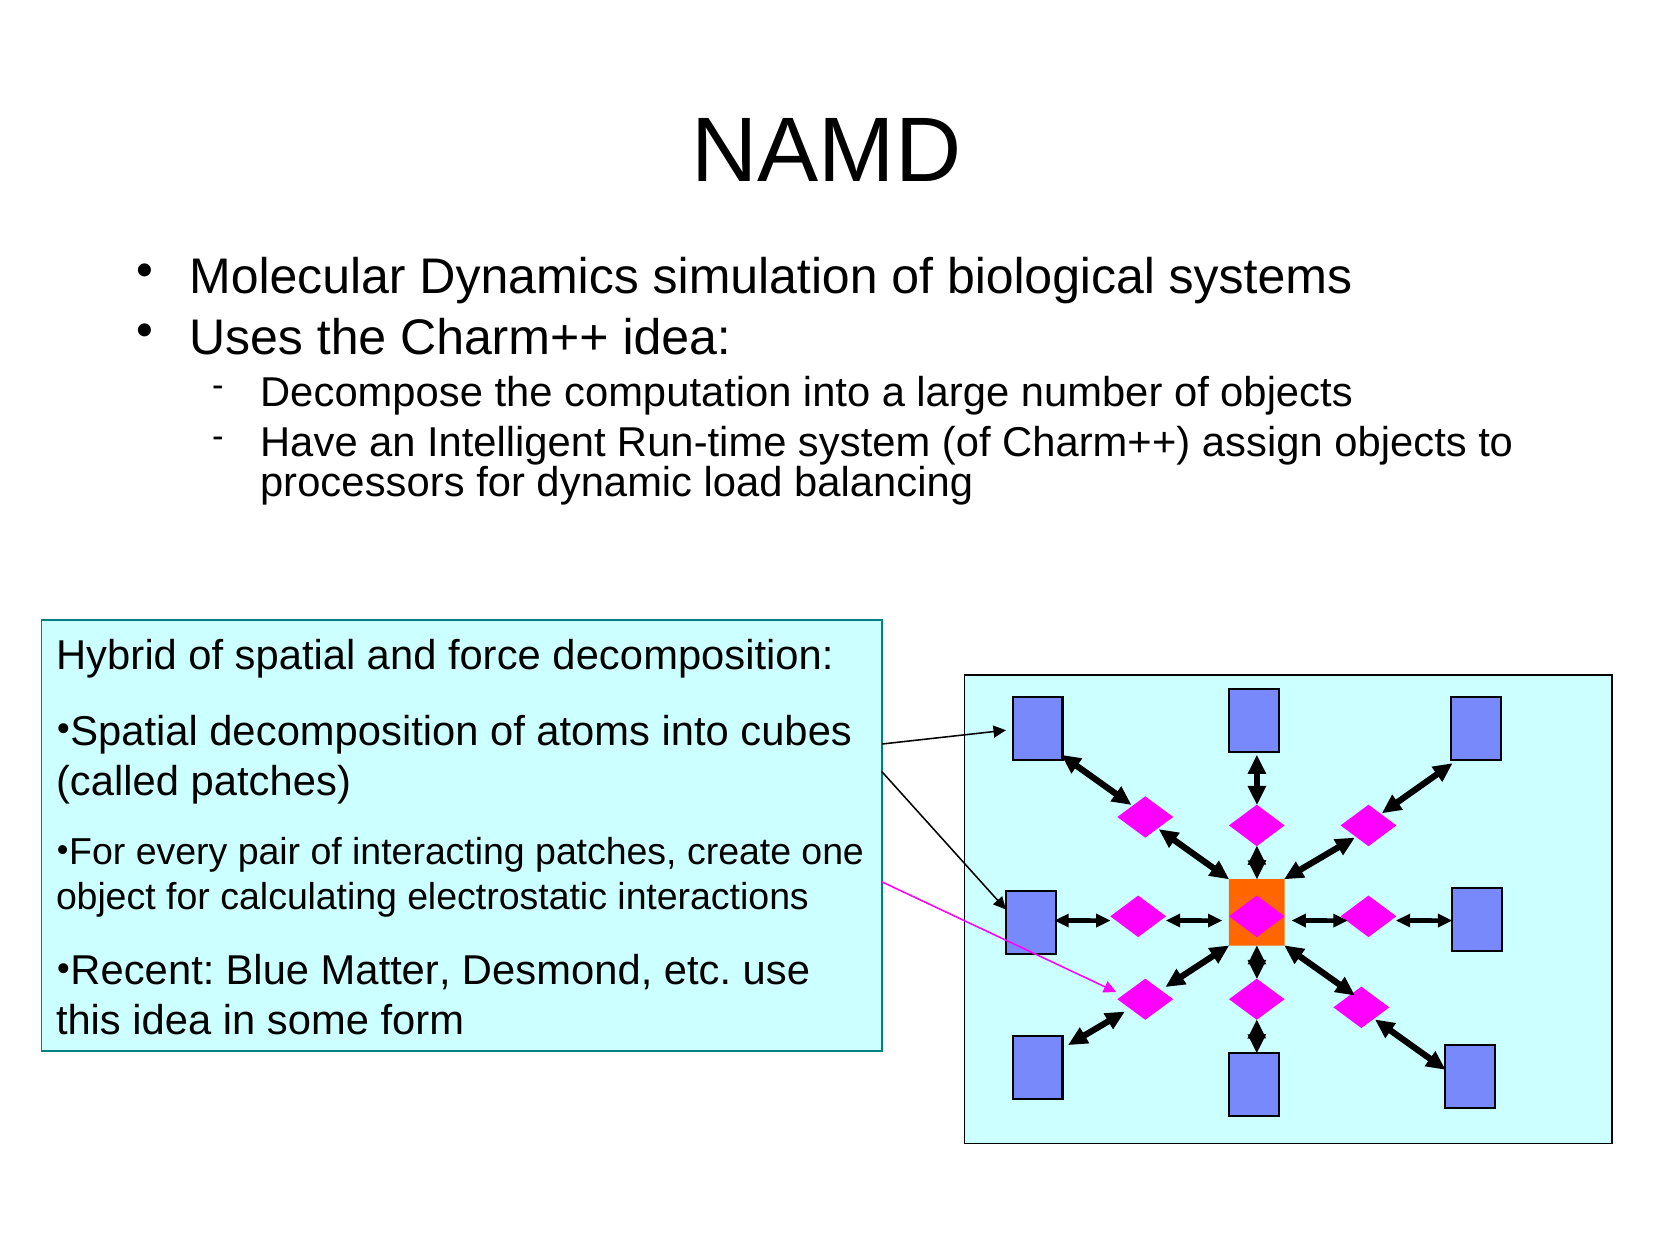

# NAMD
Molecular Dynamics simulation of biological systems
Uses the Charm++ idea:
Decompose the computation into a large number of objects
Have an Intelligent Run-time system (of Charm++) assign objects to processors for dynamic load balancing
Hybrid of spatial and force decomposition:
Spatial decomposition of atoms into cubes (called patches)
For every pair of interacting patches, create one object for calculating electrostatic interactions
Recent: Blue Matter, Desmond, etc. use this idea in some form